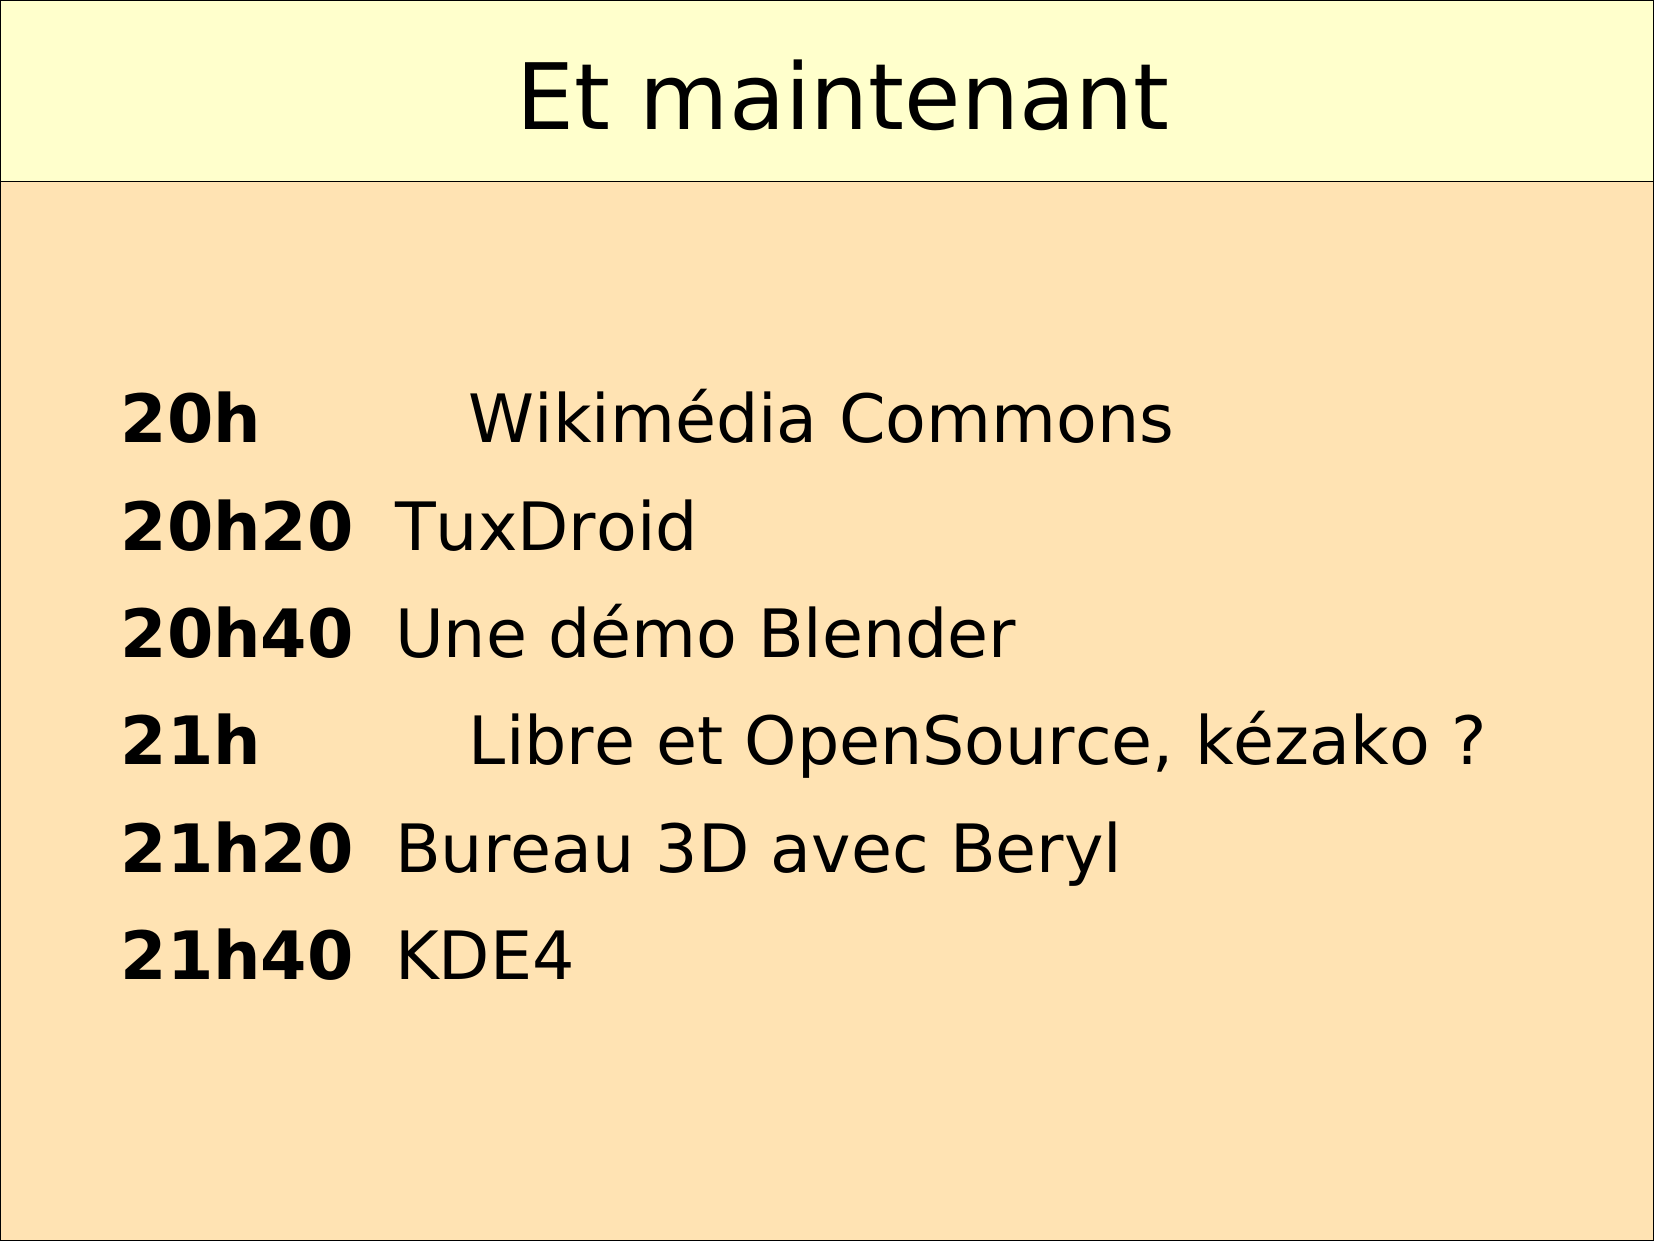

# Et maintenant
20h			Wikimédia Commons
20h20	TuxDroid
20h40	Une démo Blender
21h			Libre et OpenSource, kézako ?
21h20	Bureau 3D avec Beryl
21h40	KDE4